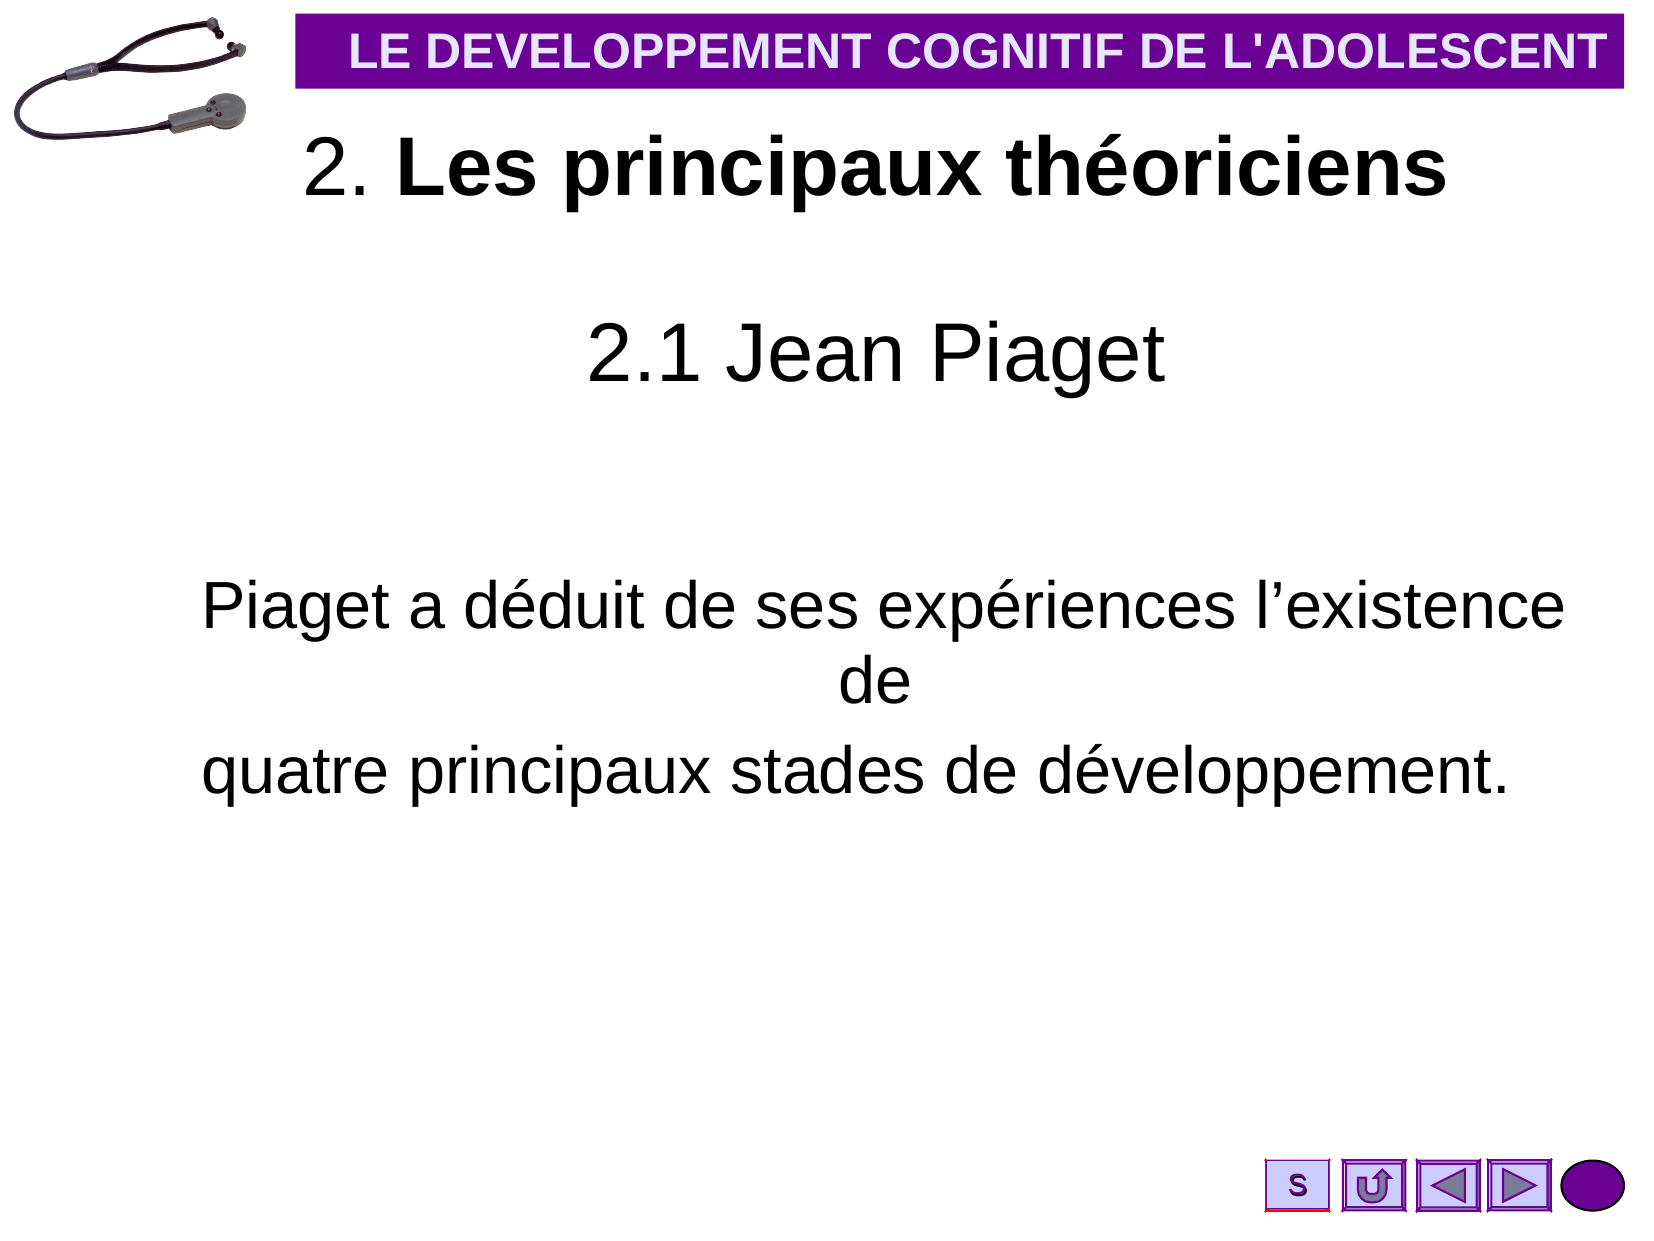

LE DEVELOPPEMENT COGNITIF DE L'ADOLESCENT
2. Les principaux théoriciens
2.1 Jean Piaget
# Piaget a déduit de ses expériences l’existence de
quatre principaux stades de développement.